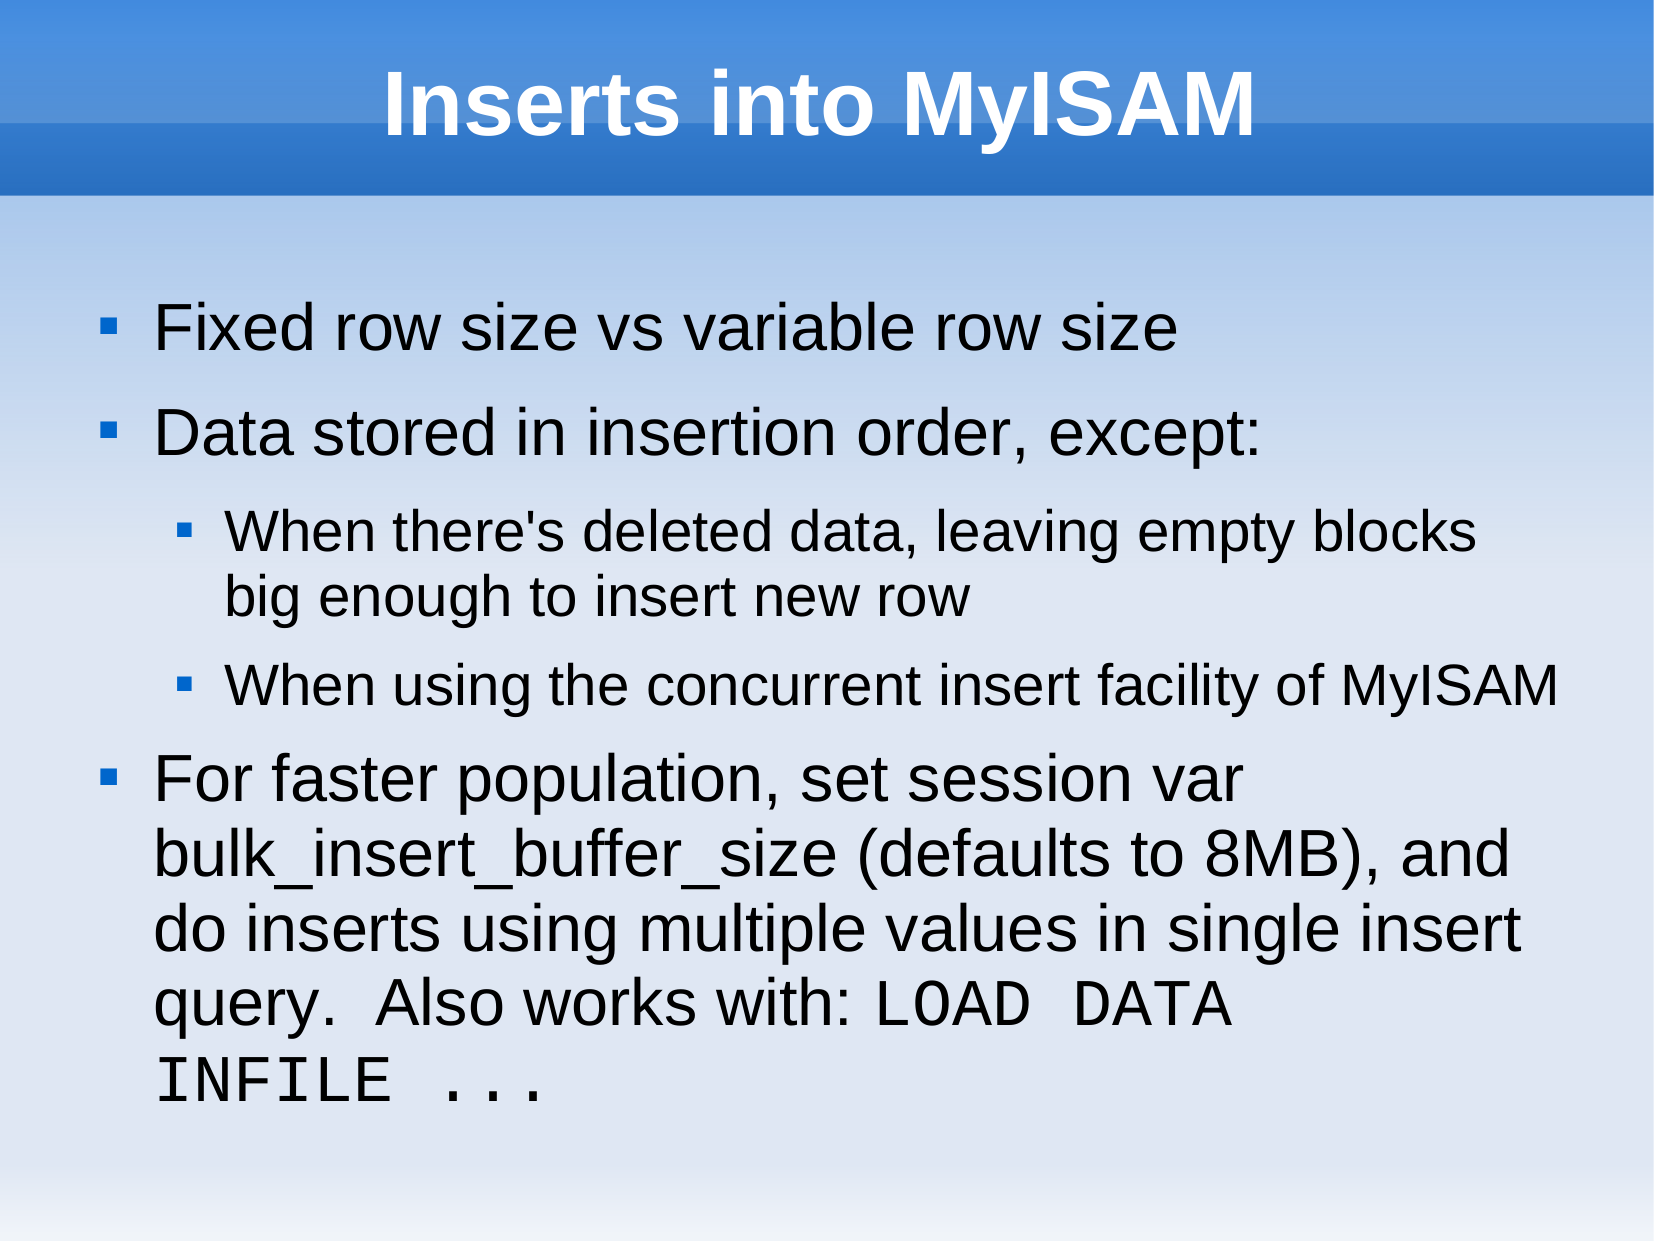

# Inserts into MyISAM
Fixed row size vs variable row size
Data stored in insertion order, except:
When there's deleted data, leaving empty blocks big enough to insert new row
When using the concurrent insert facility of MyISAM
For faster population, set session var bulk_insert_buffer_size (defaults to 8MB), and do inserts using multiple values in single insert query. Also works with: LOAD DATA INFILE ...